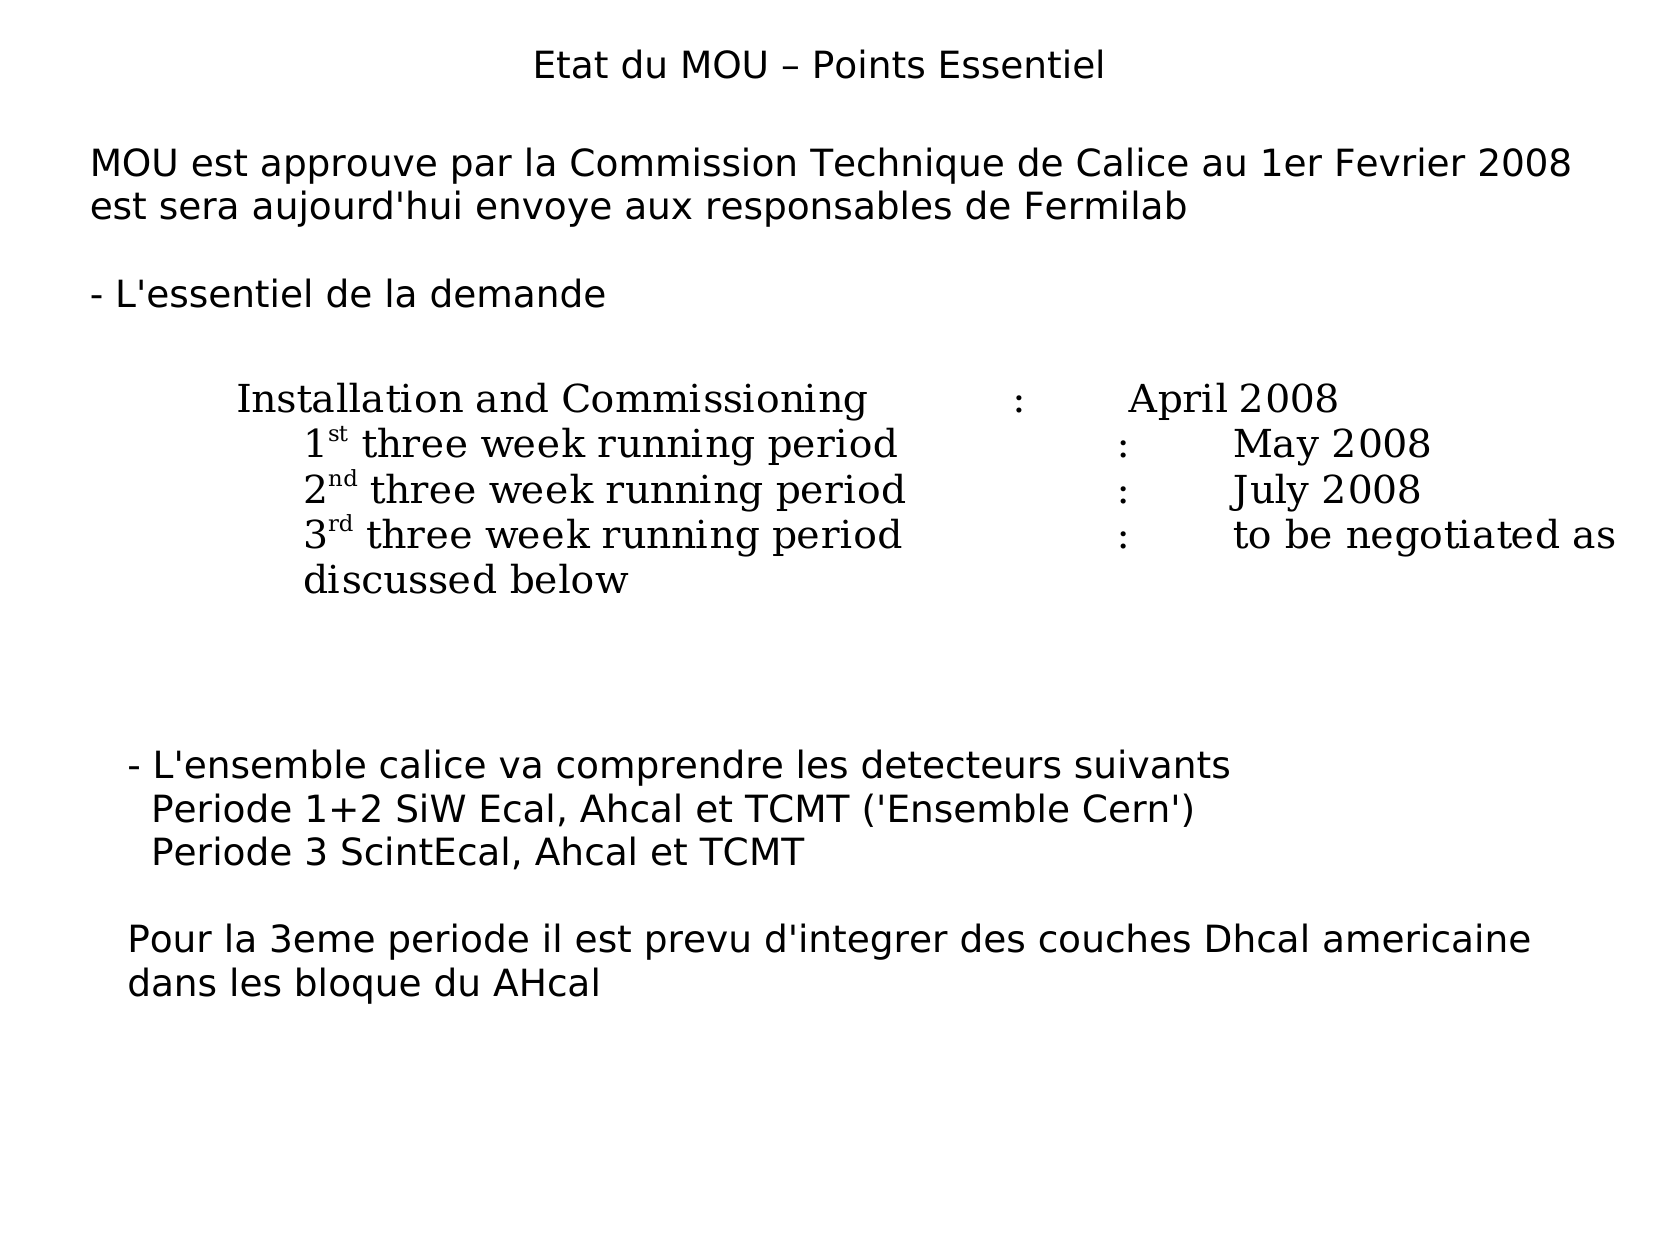

Etat du MOU – Points Essentiel
MOU est approuve par la Commission Technique de Calice au 1er Fevrier 2008
est sera aujourd'hui envoye aux responsables de Fermilab
- L'essentiel de la demande
- L'ensemble calice va comprendre les detecteurs suivants
 Periode 1+2 SiW Ecal, Ahcal et TCMT ('Ensemble Cern')
 Periode 3 ScintEcal, Ahcal et TCMT
Pour la 3eme periode il est prevu d'integrer des couches Dhcal americaine
dans les bloque du AHcal